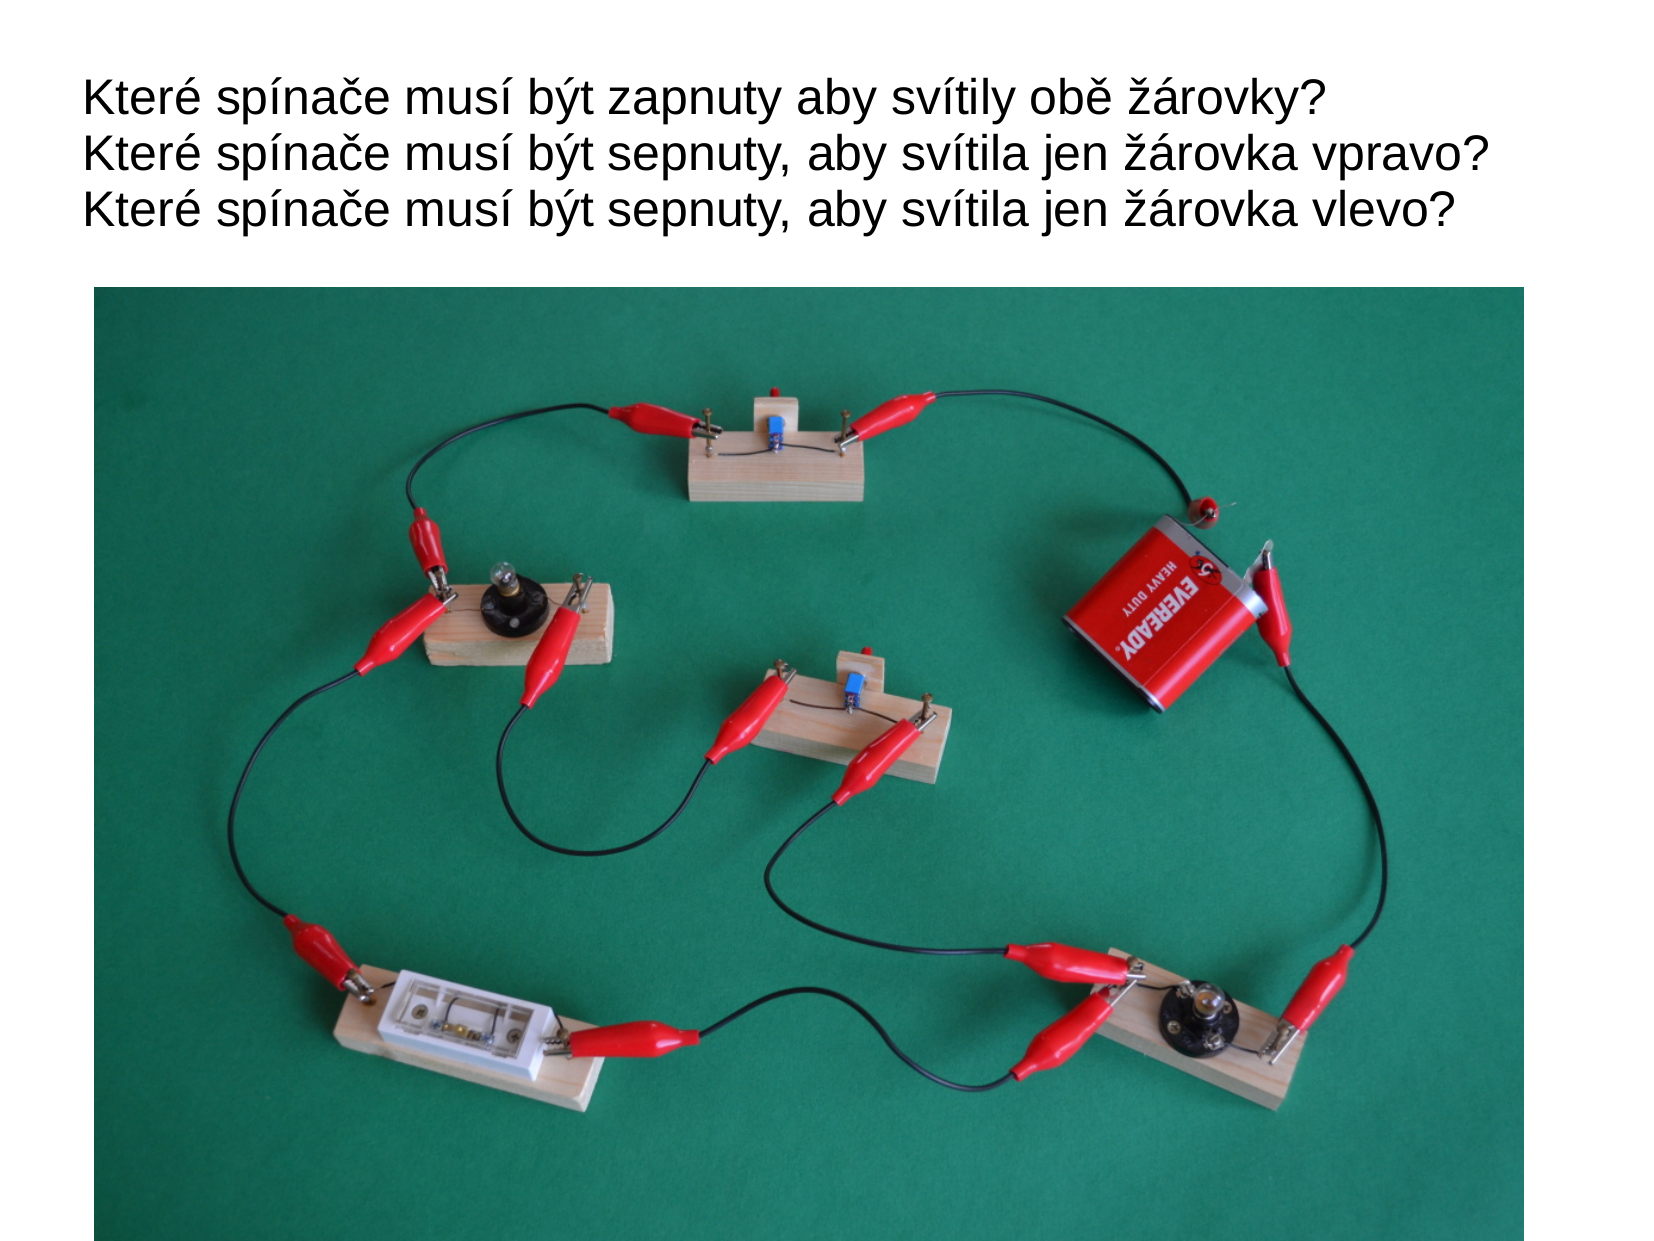

# Které spínače musí být zapnuty aby svítily obě žárovky? Které spínače musí být sepnuty, aby svítila jen žárovka vpravo? Které spínače musí být sepnuty, aby svítila jen žárovka vlevo?